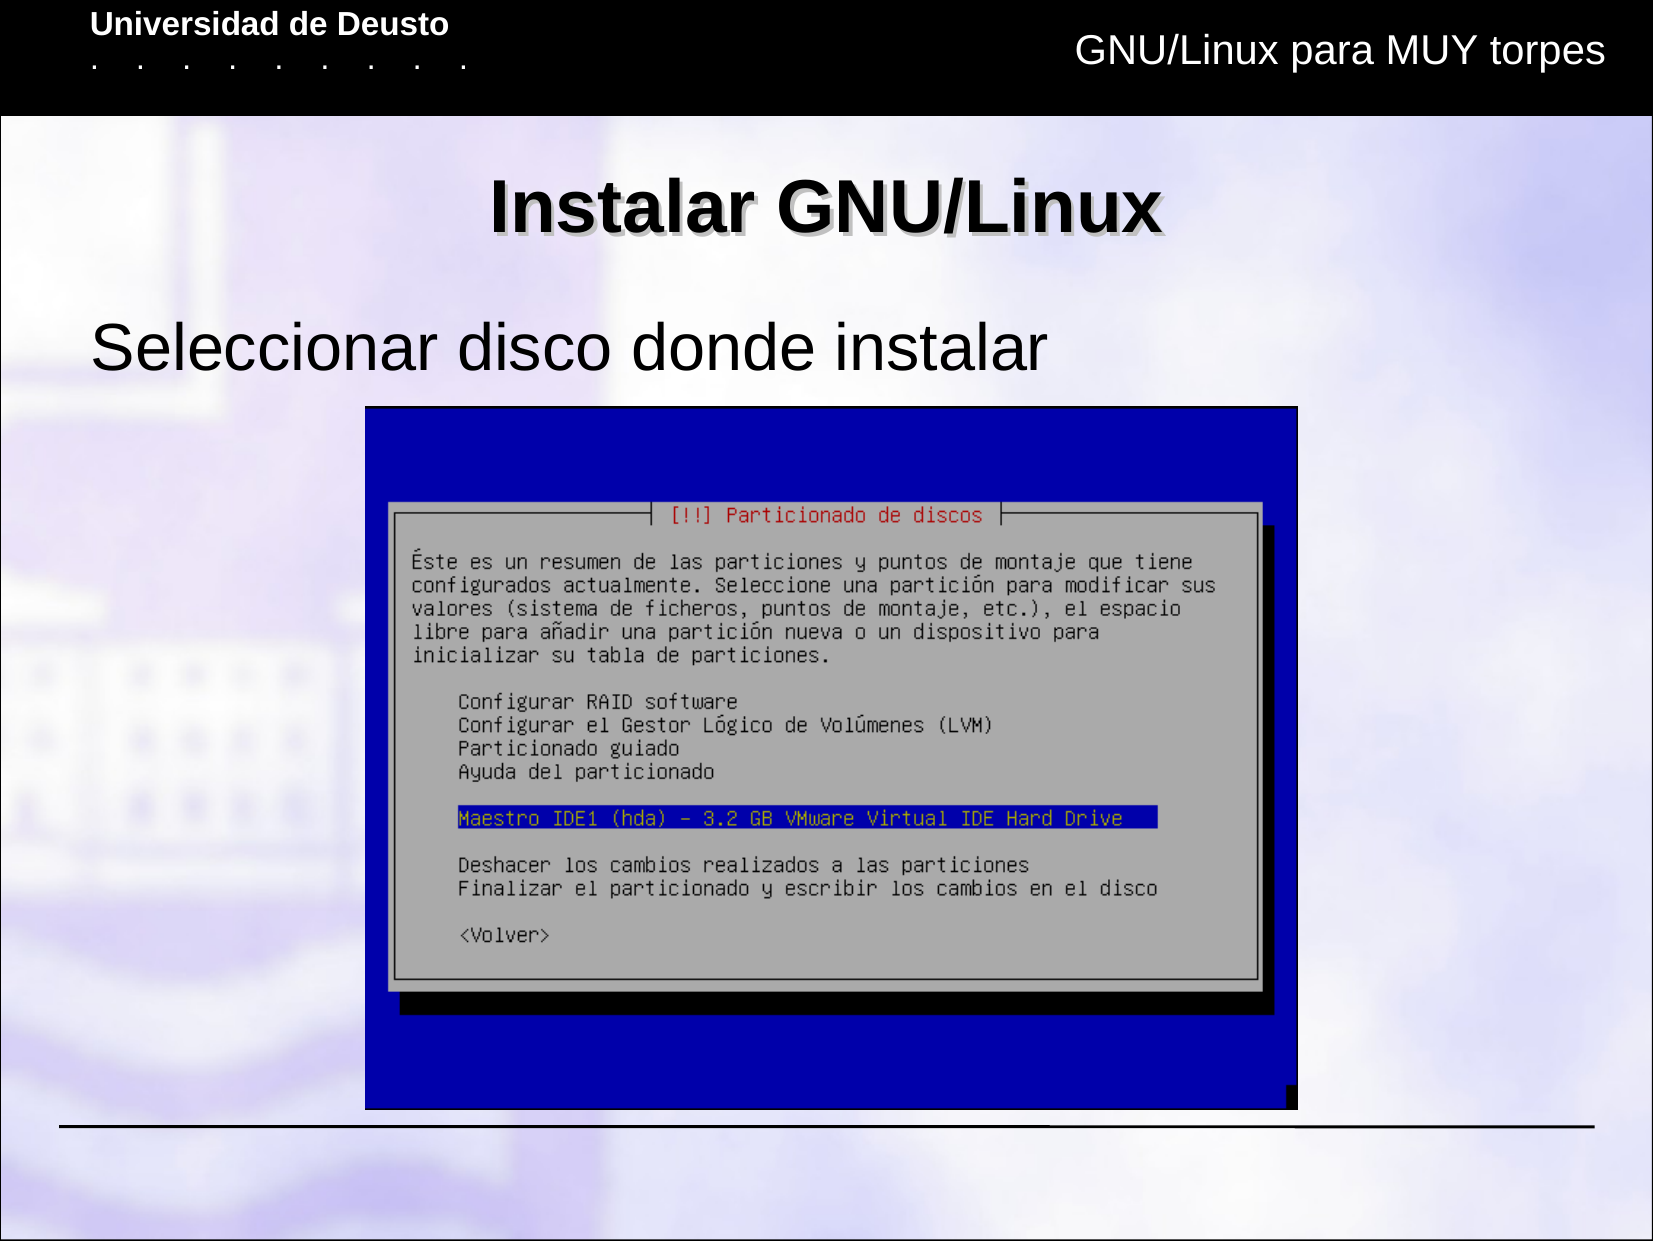

# Instalar GNU/Linux
Seleccionar disco donde instalar